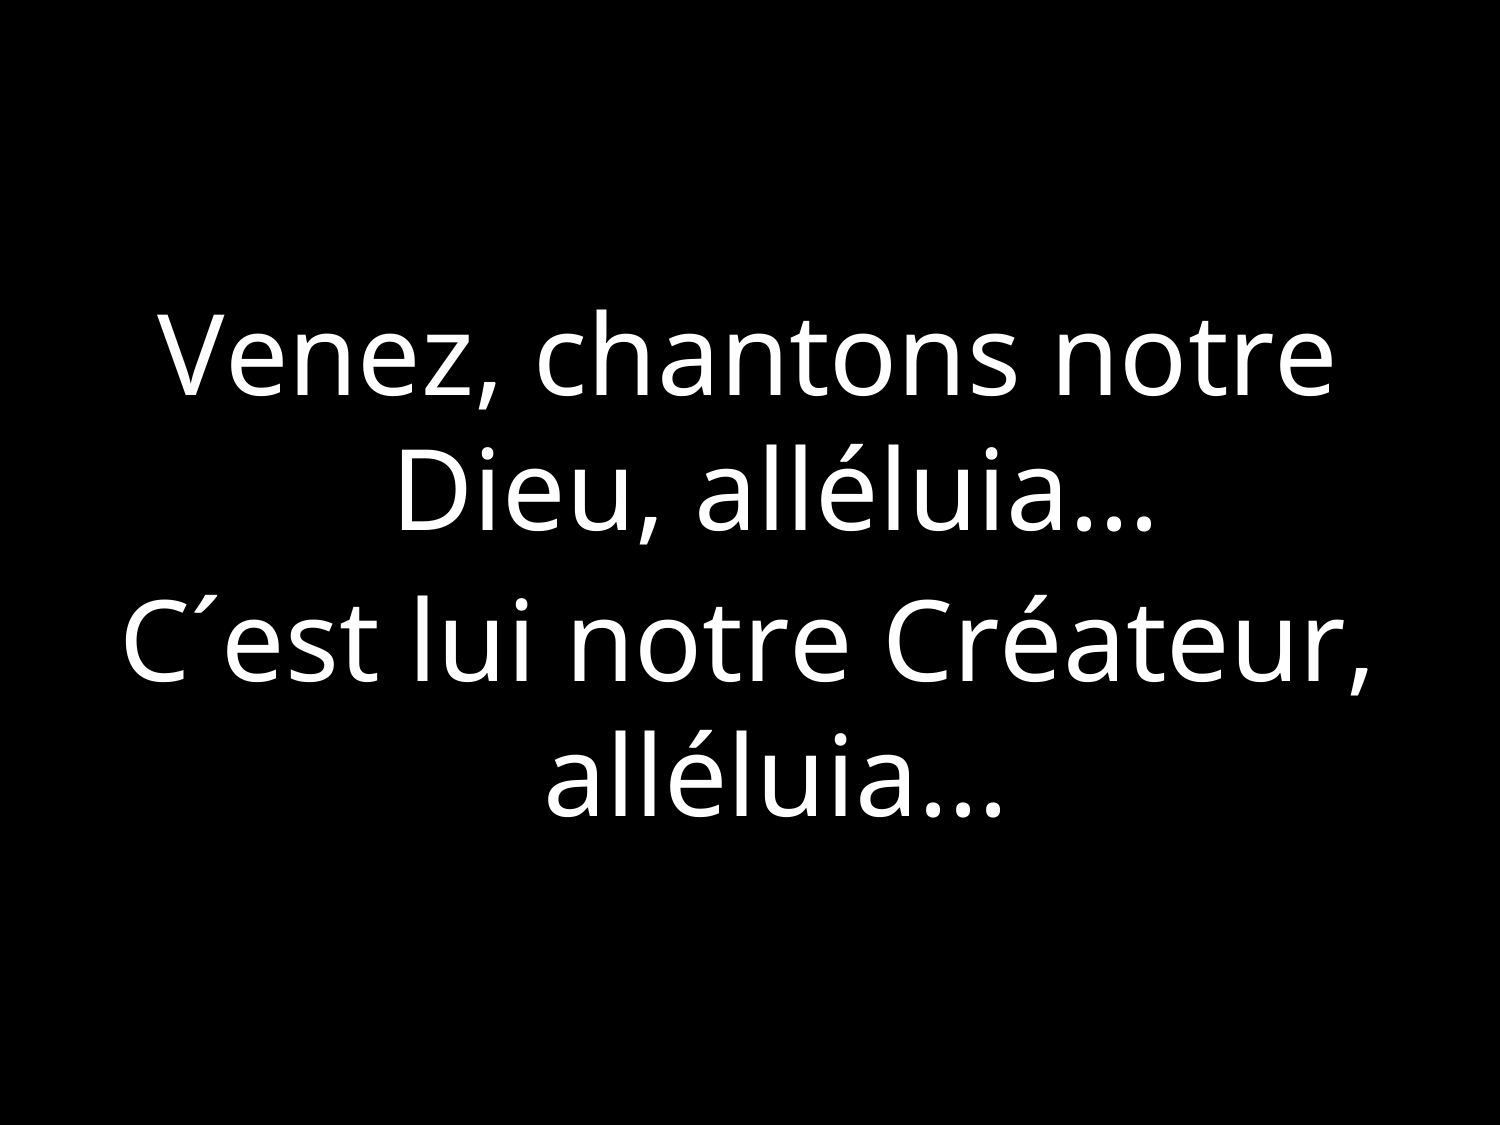

# Venez, chantons notre Dieu, alléluia...
C´est lui notre Créateur, alléluia...